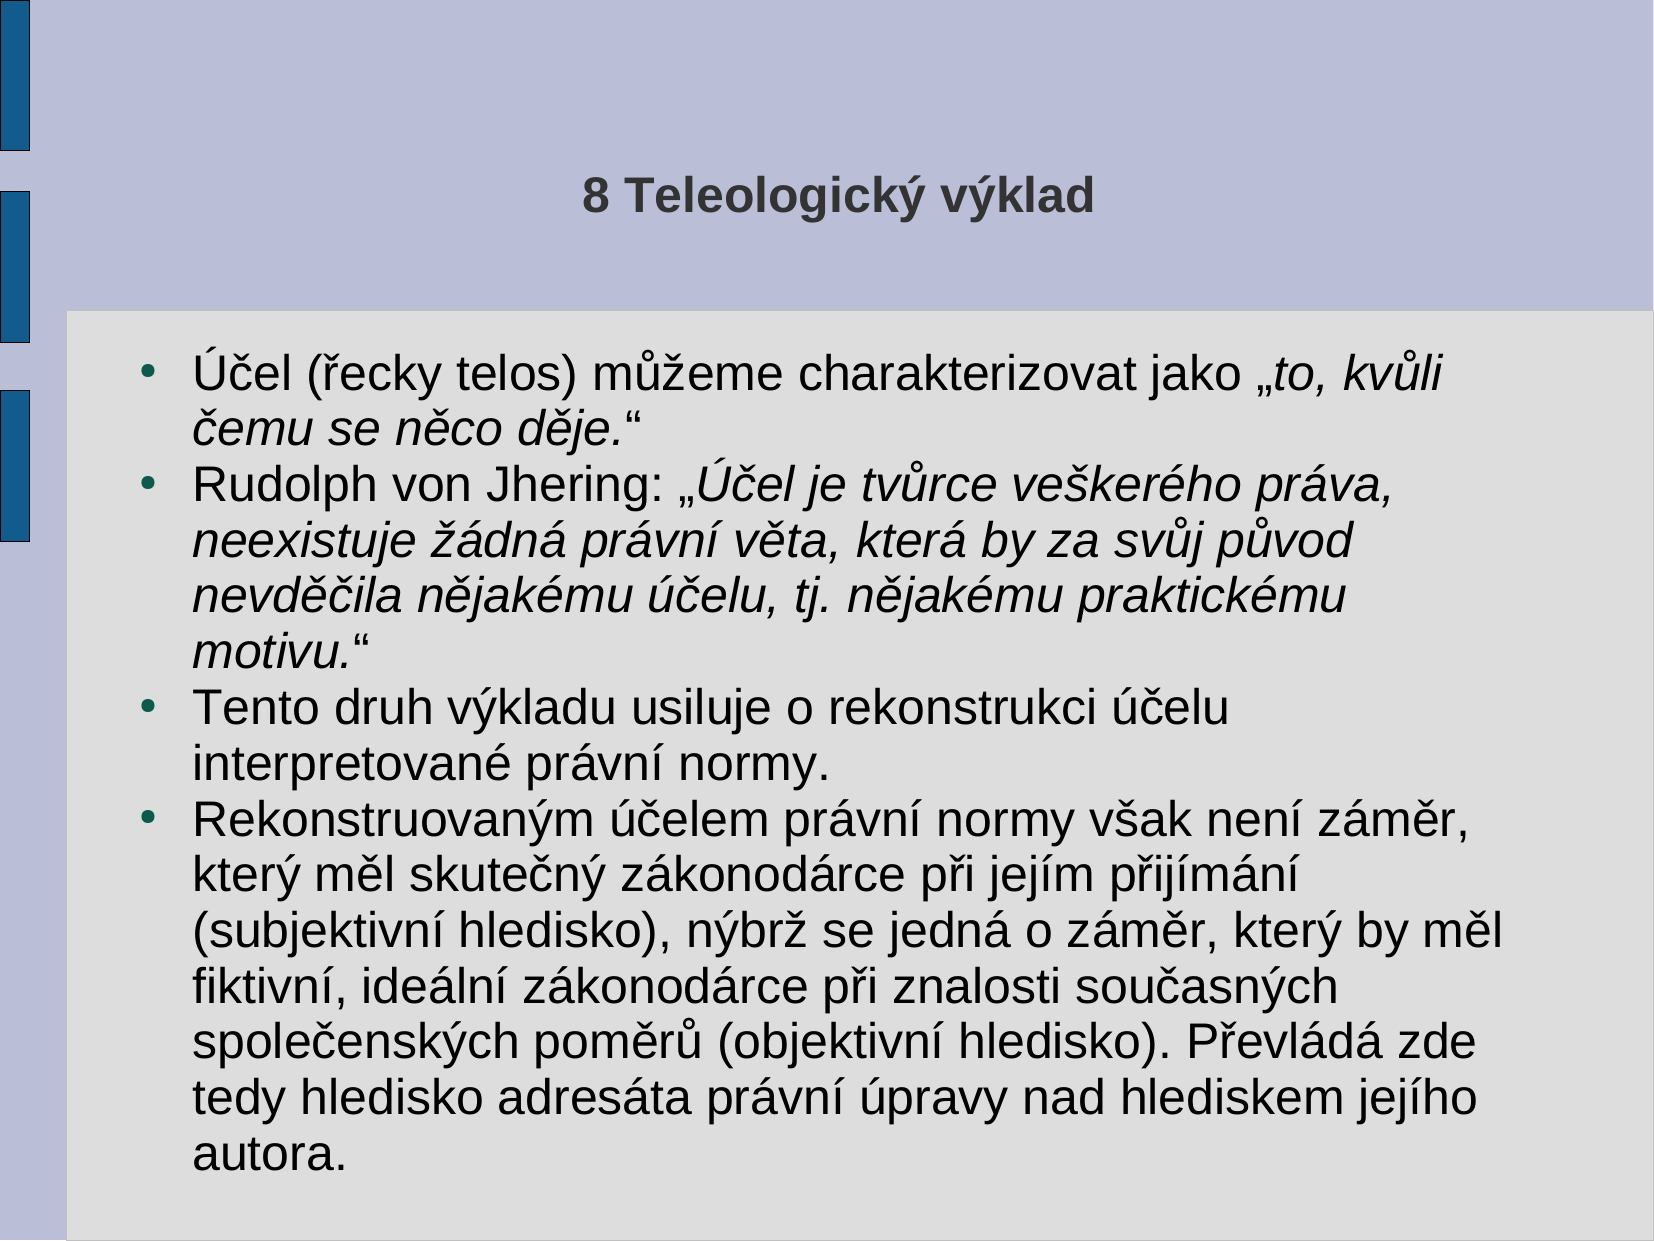

# 8 Teleologický výklad
Účel (řecky telos) můžeme charakterizovat jako „to, kvůli čemu se něco děje.“
Rudolph von Jhering: „Účel je tvůrce veškerého práva, neexistuje žádná právní věta, která by za svůj původ nevděčila nějakému účelu, tj. nějakému praktickému motivu.“
Tento druh výkladu usiluje o rekonstrukci účelu interpretované právní normy.
Rekonstruovaným účelem právní normy však není záměr, který měl skutečný zákonodárce při jejím přijímání (subjektivní hledisko), nýbrž se jedná o záměr, který by měl fiktivní, ideální zákonodárce při znalosti současných společenských poměrů (objektivní hledisko). Převládá zde tedy hledisko adresáta právní úpravy nad hlediskem jejího autora.